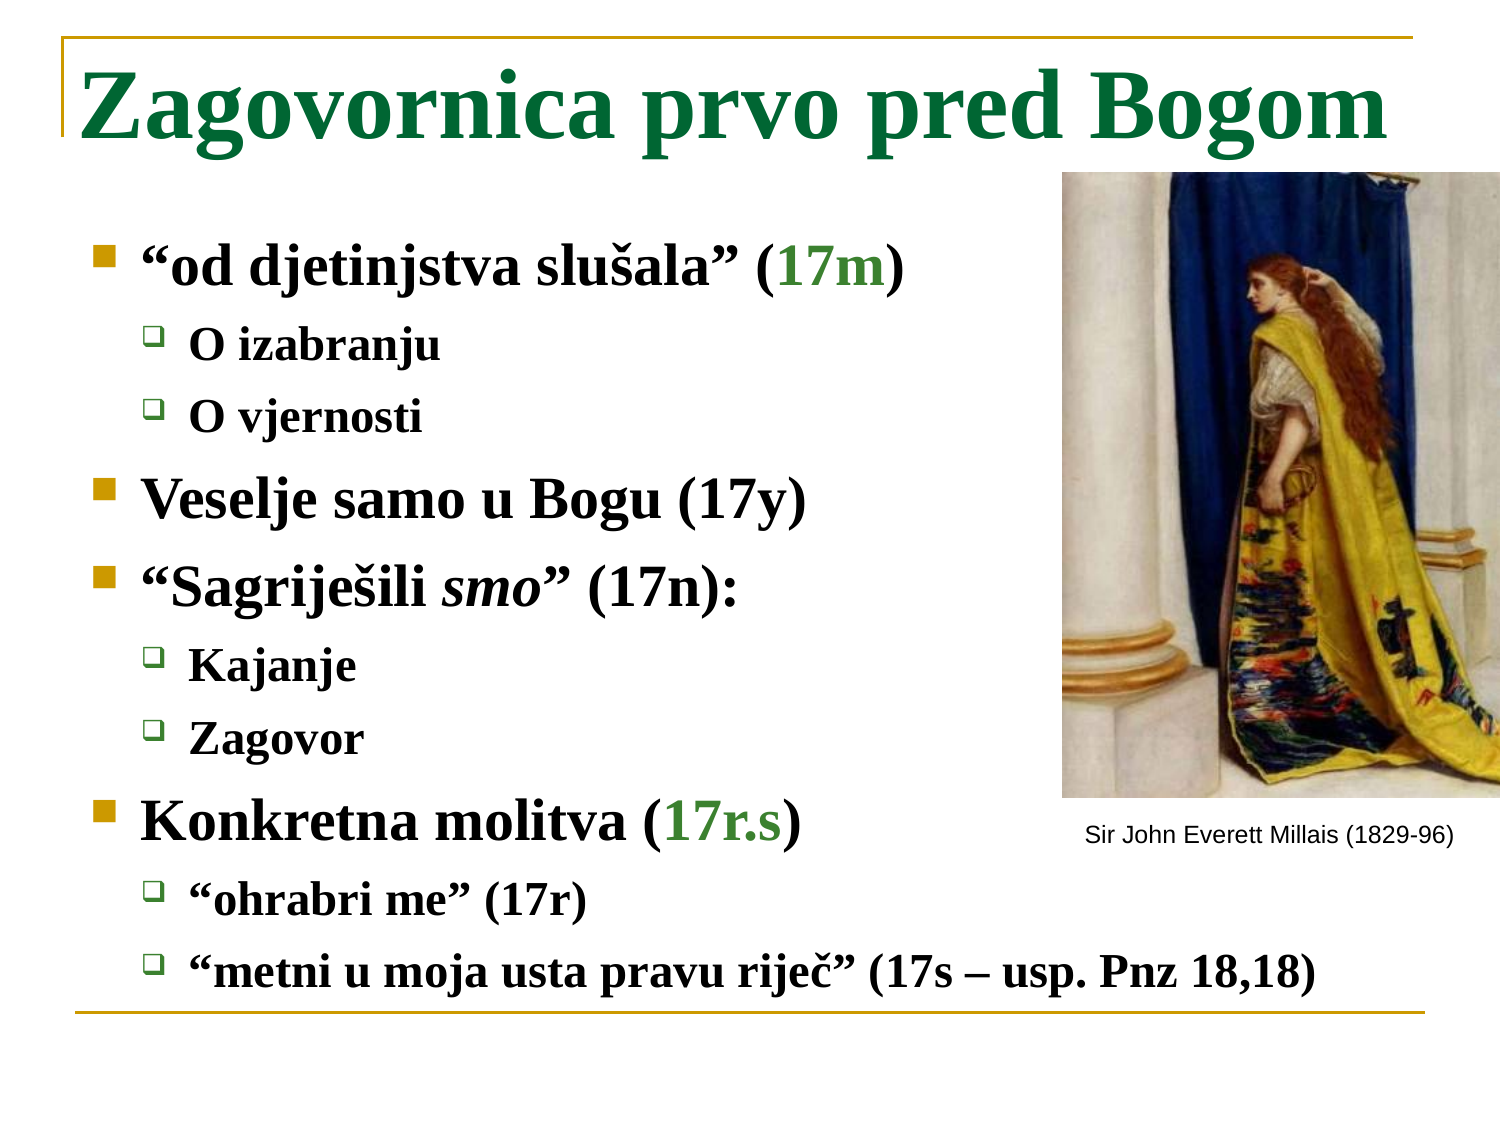

# Zagovornica prvo pred Bogom
“od djetinjstva slušala” (17m)
O izabranju
O vjernosti
Veselje samo u Bogu (17y)
“Sagriješili smo” (17n):
Kajanje
Zagovor
Konkretna molitva (17r.s)
“ohrabri me” (17r)
“metni u moja usta pravu riječ” (17s – usp. Pnz 18,18)
 Sir John Everett Millais (1829-96)